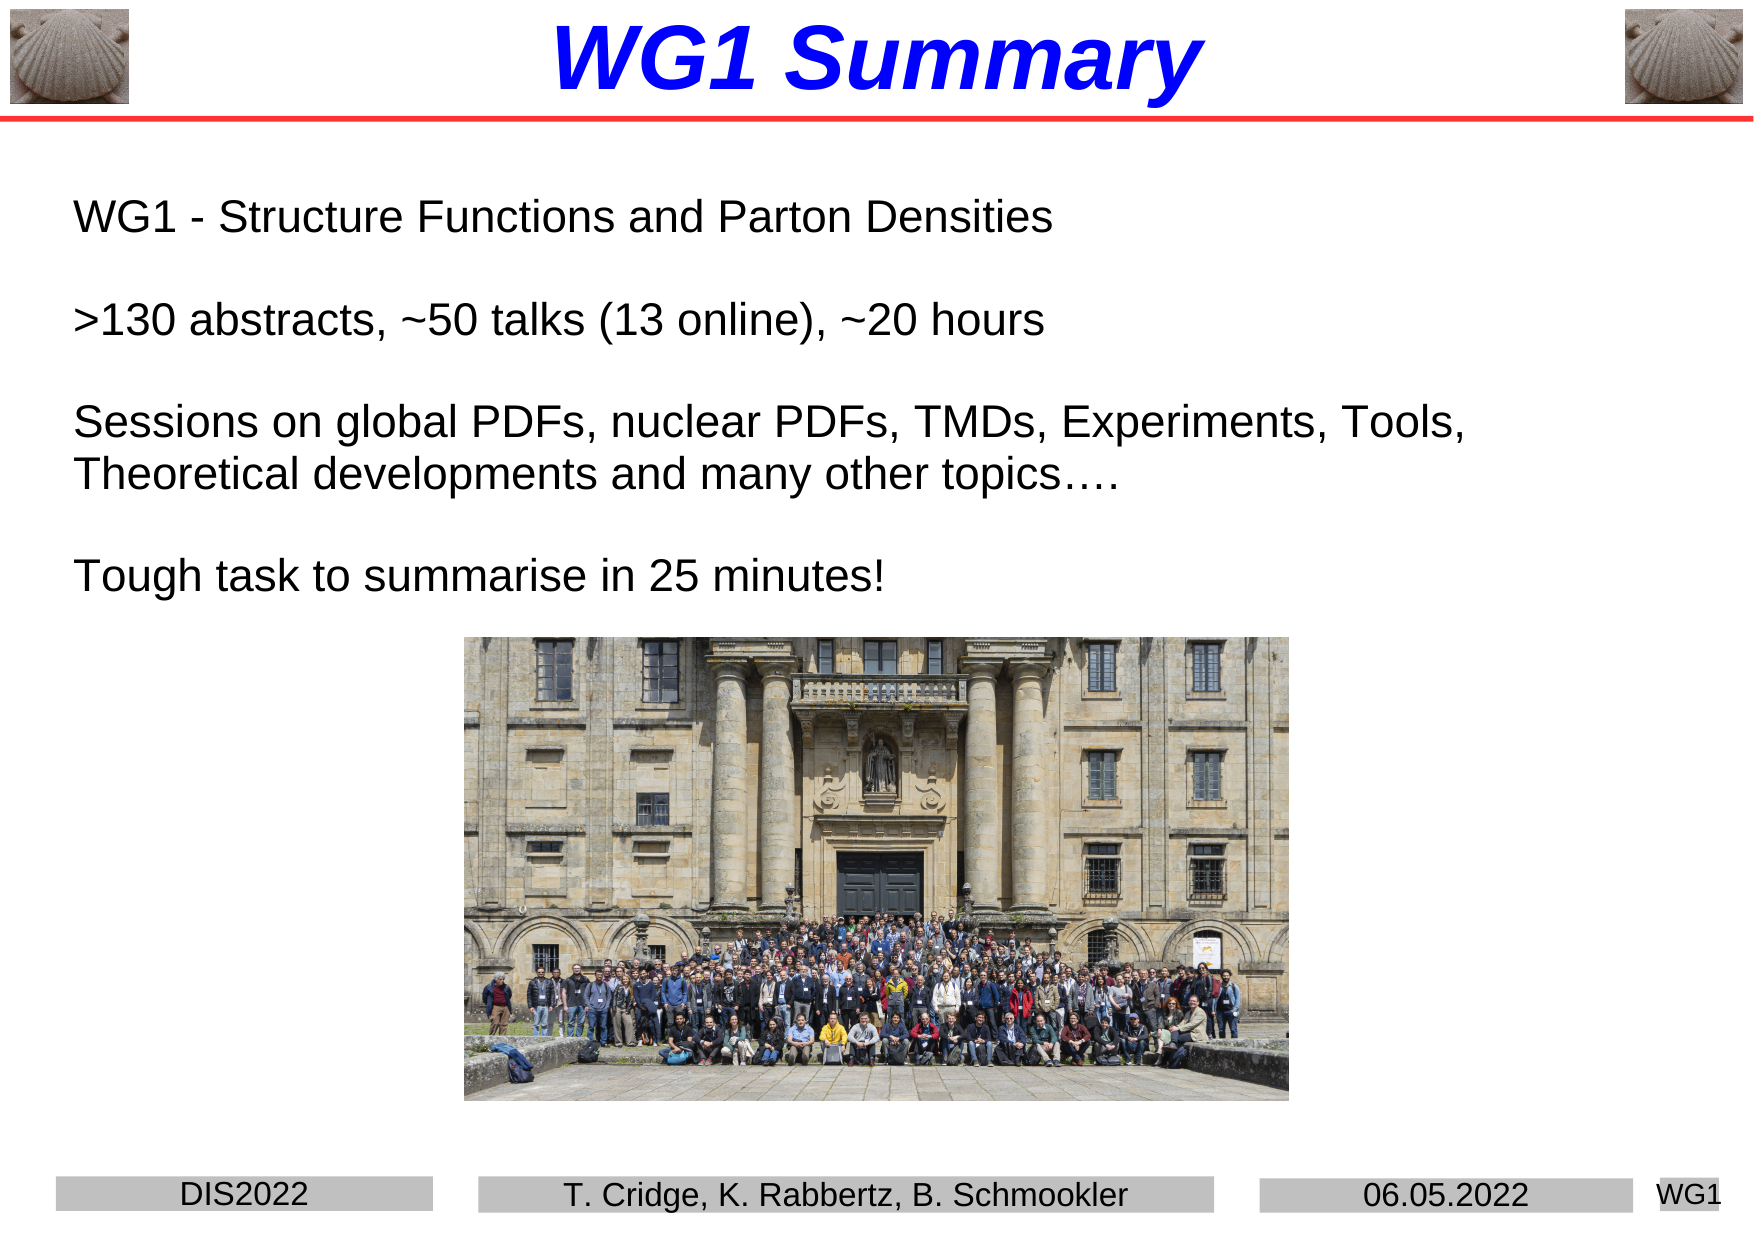

# WG1 Summary
WG1 - Structure Functions and Parton Densities
>130 abstracts, ~50 talks (13 online), ~20 hours
Sessions on global PDFs, nuclear PDFs, TMDs, Experiments, Tools, Theoretical developments and many other topics….
Tough task to summarise in 25 minutes!